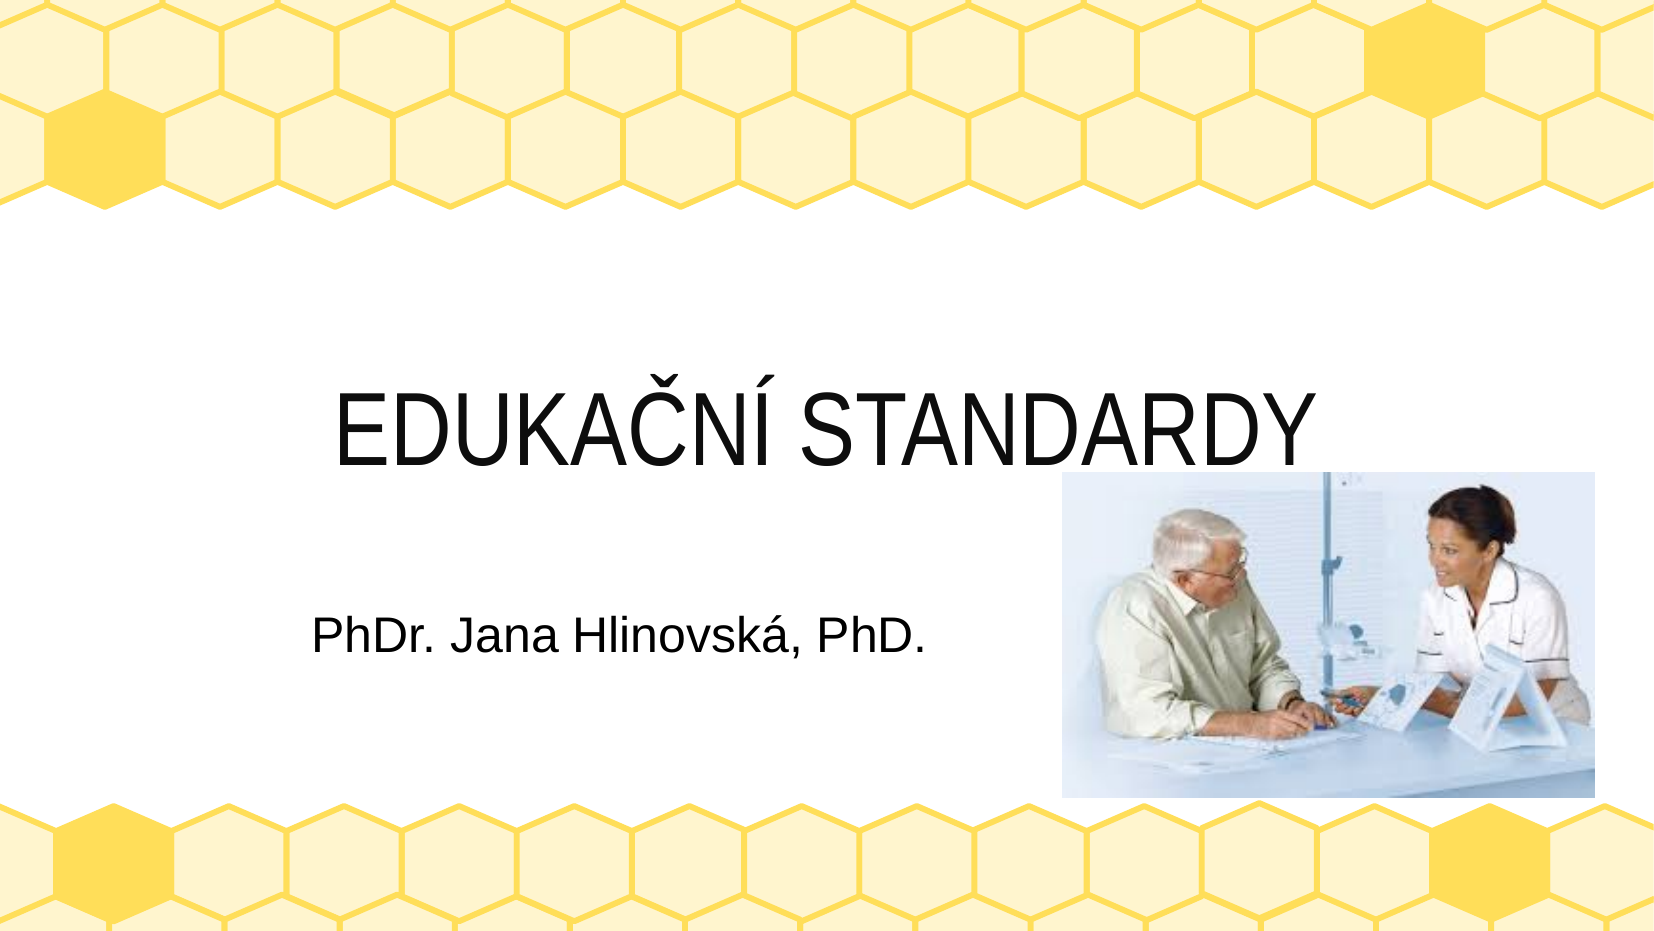

# EDUKAČNÍ STANDARDY
PhDr. Jana Hlinovská, PhD.